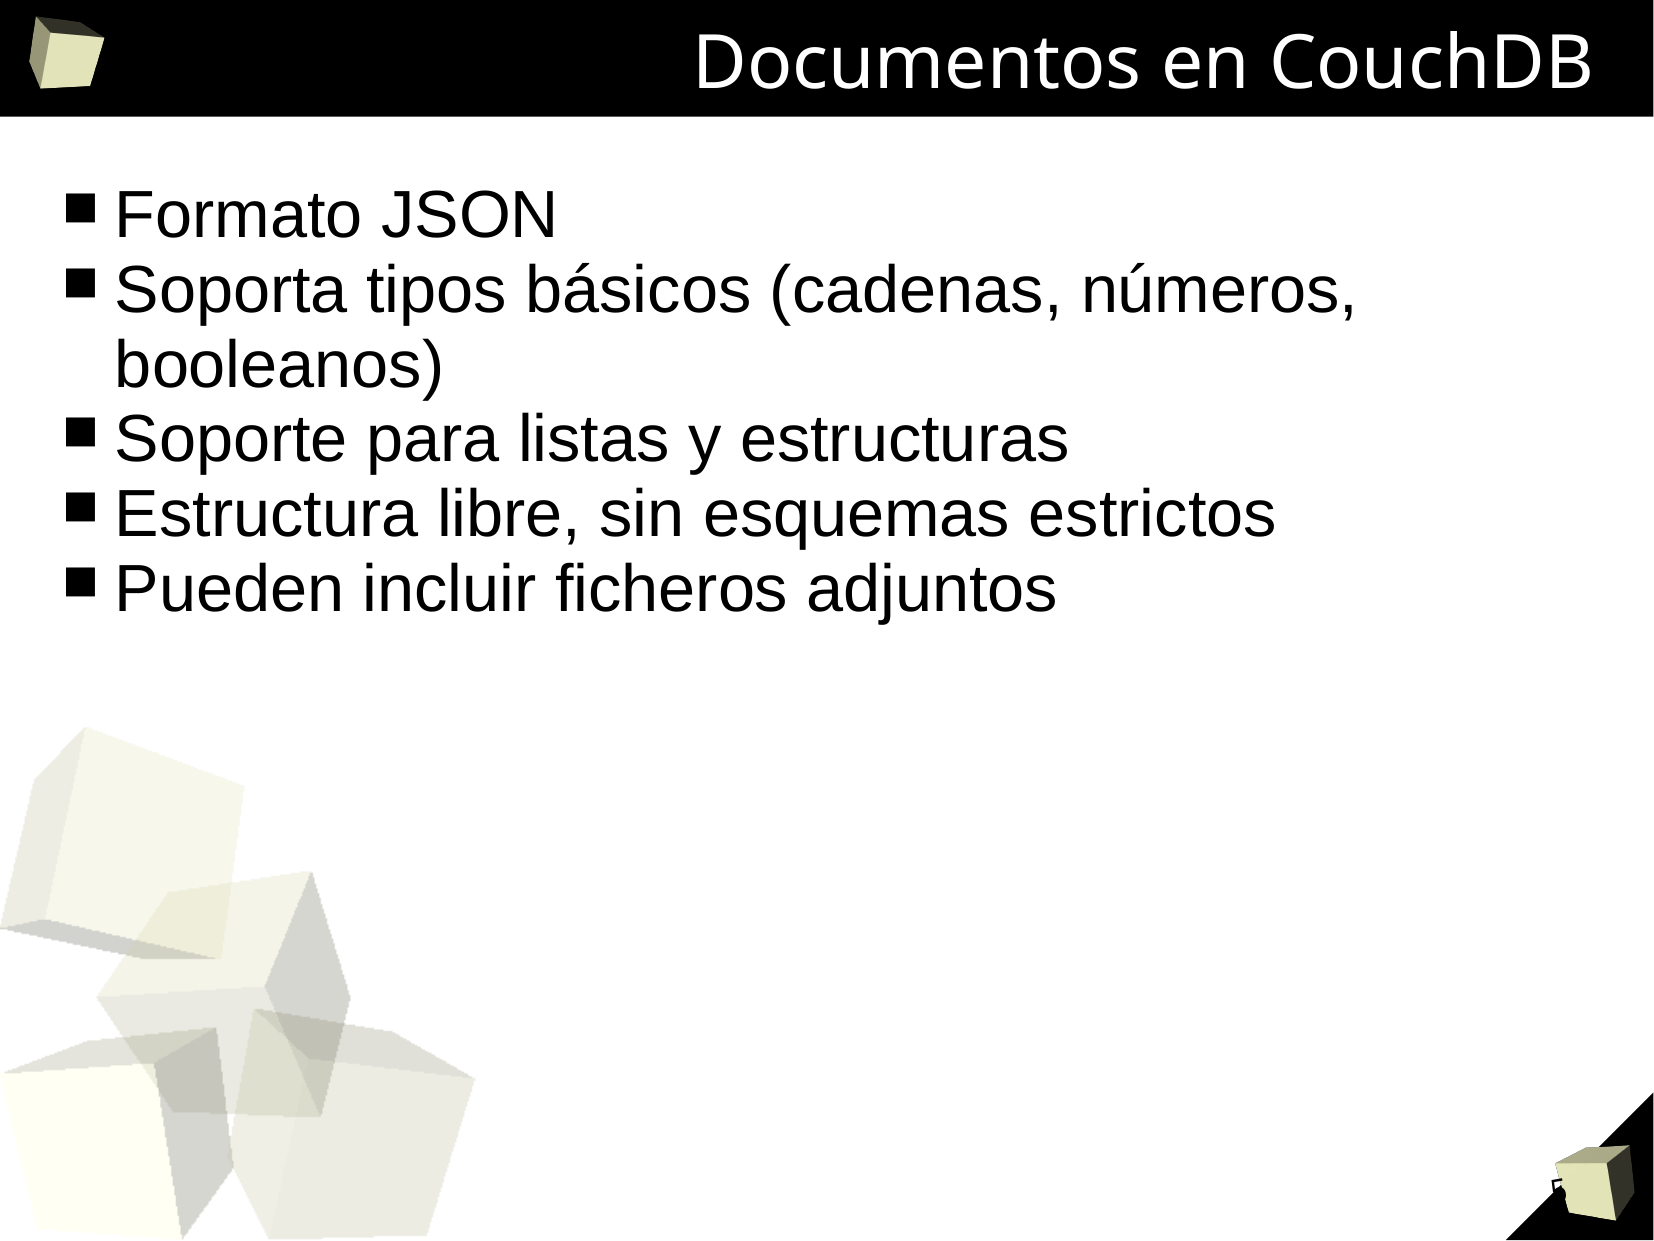

# Documentos en CouchDB
Formato JSON
Soporta tipos básicos (cadenas, números, booleanos)
Soporte para listas y estructuras
Estructura libre, sin esquemas estrictos
Pueden incluir ficheros adjuntos